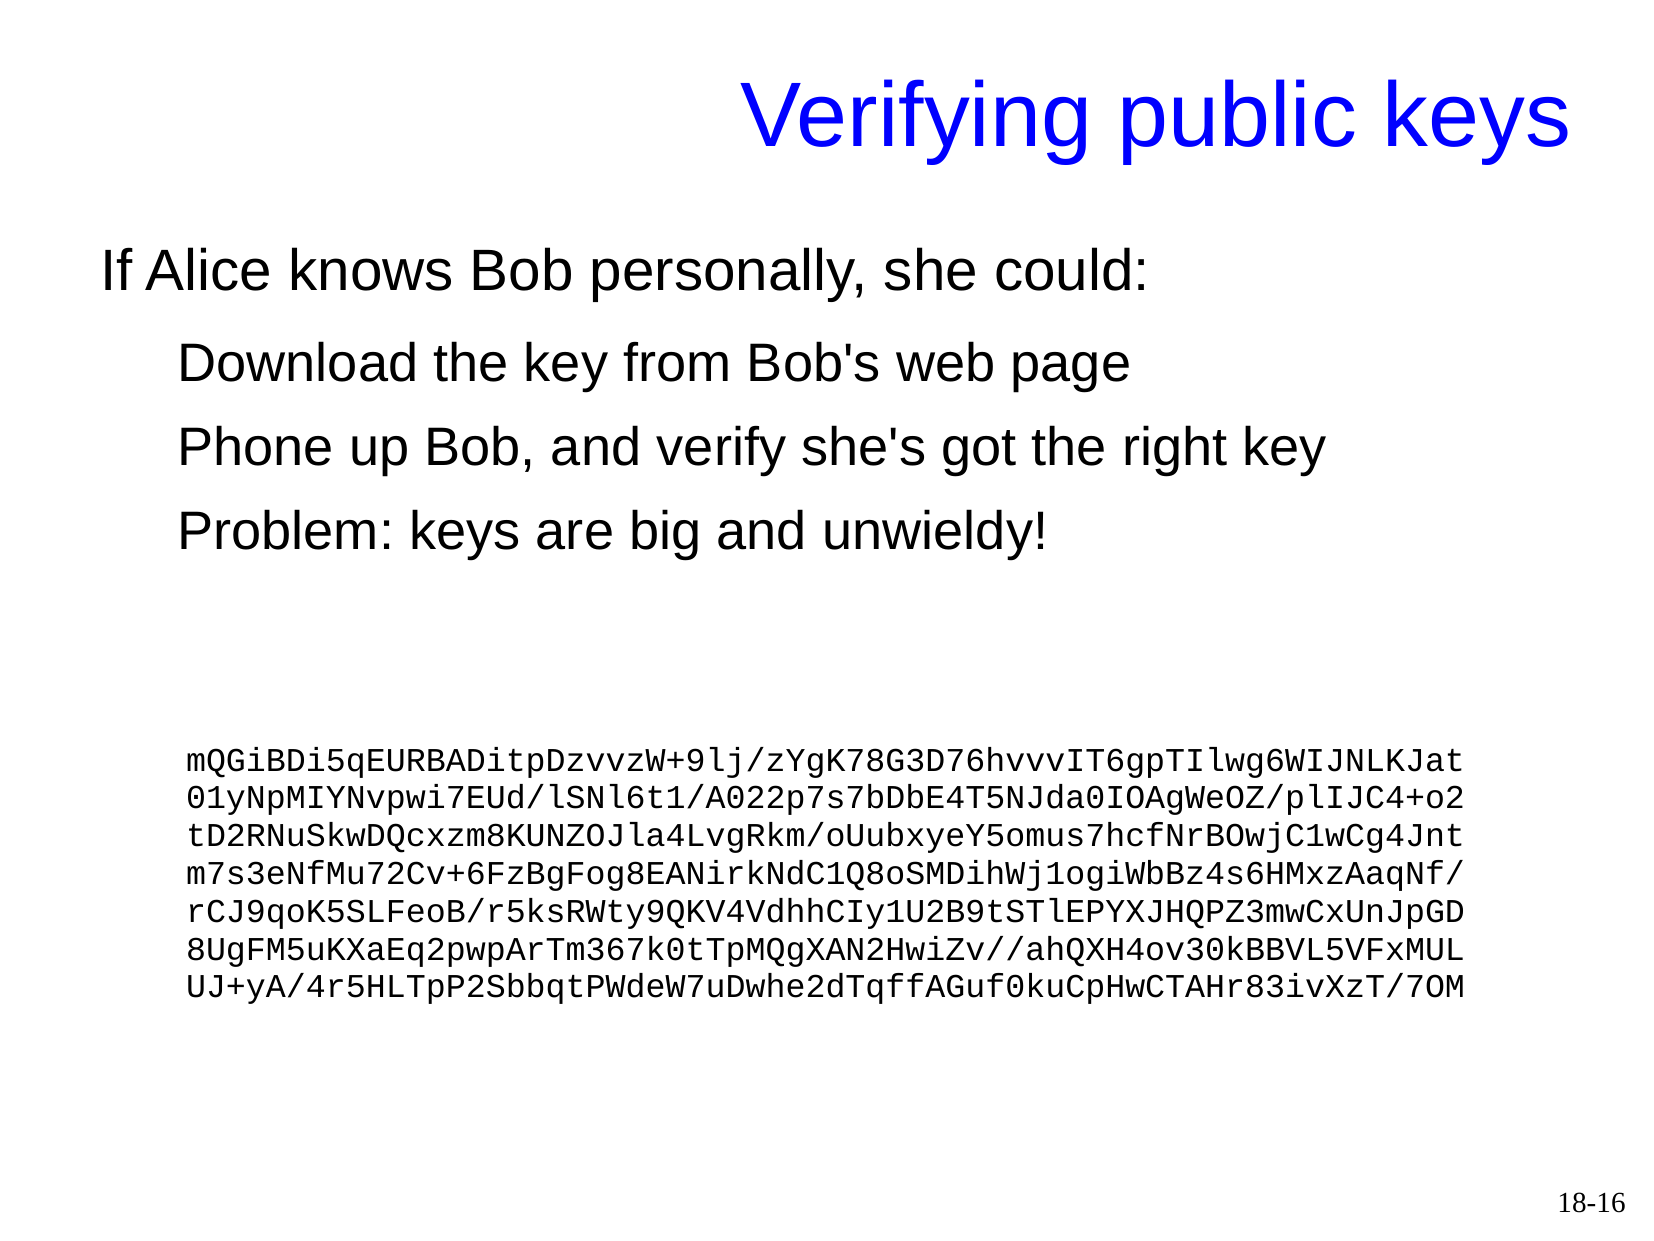

# Verifying public keys
If Alice knows Bob personally, she could:
Download the key from Bob's web page
Phone up Bob, and verify she's got the right key
Problem: keys are big and unwieldy!
mQGiBDi5qEURBADitpDzvvzW+9lj/zYgK78G3D76hvvvIT6gpTIlwg6WIJNLKJat
01yNpMIYNvpwi7EUd/lSNl6t1/A022p7s7bDbE4T5NJda0IOAgWeOZ/plIJC4+o2
tD2RNuSkwDQcxzm8KUNZOJla4LvgRkm/oUubxyeY5omus7hcfNrBOwjC1wCg4Jnt
m7s3eNfMu72Cv+6FzBgFog8EANirkNdC1Q8oSMDihWj1ogiWbBz4s6HMxzAaqNf/
rCJ9qoK5SLFeoB/r5ksRWty9QKV4VdhhCIy1U2B9tSTlEPYXJHQPZ3mwCxUnJpGD
8UgFM5uKXaEq2pwpArTm367k0tTpMQgXAN2HwiZv//ahQXH4ov30kBBVL5VFxMUL
UJ+yA/4r5HLTpP2SbbqtPWdeW7uDwhe2dTqffAGuf0kuCpHwCTAHr83ivXzT/7OM